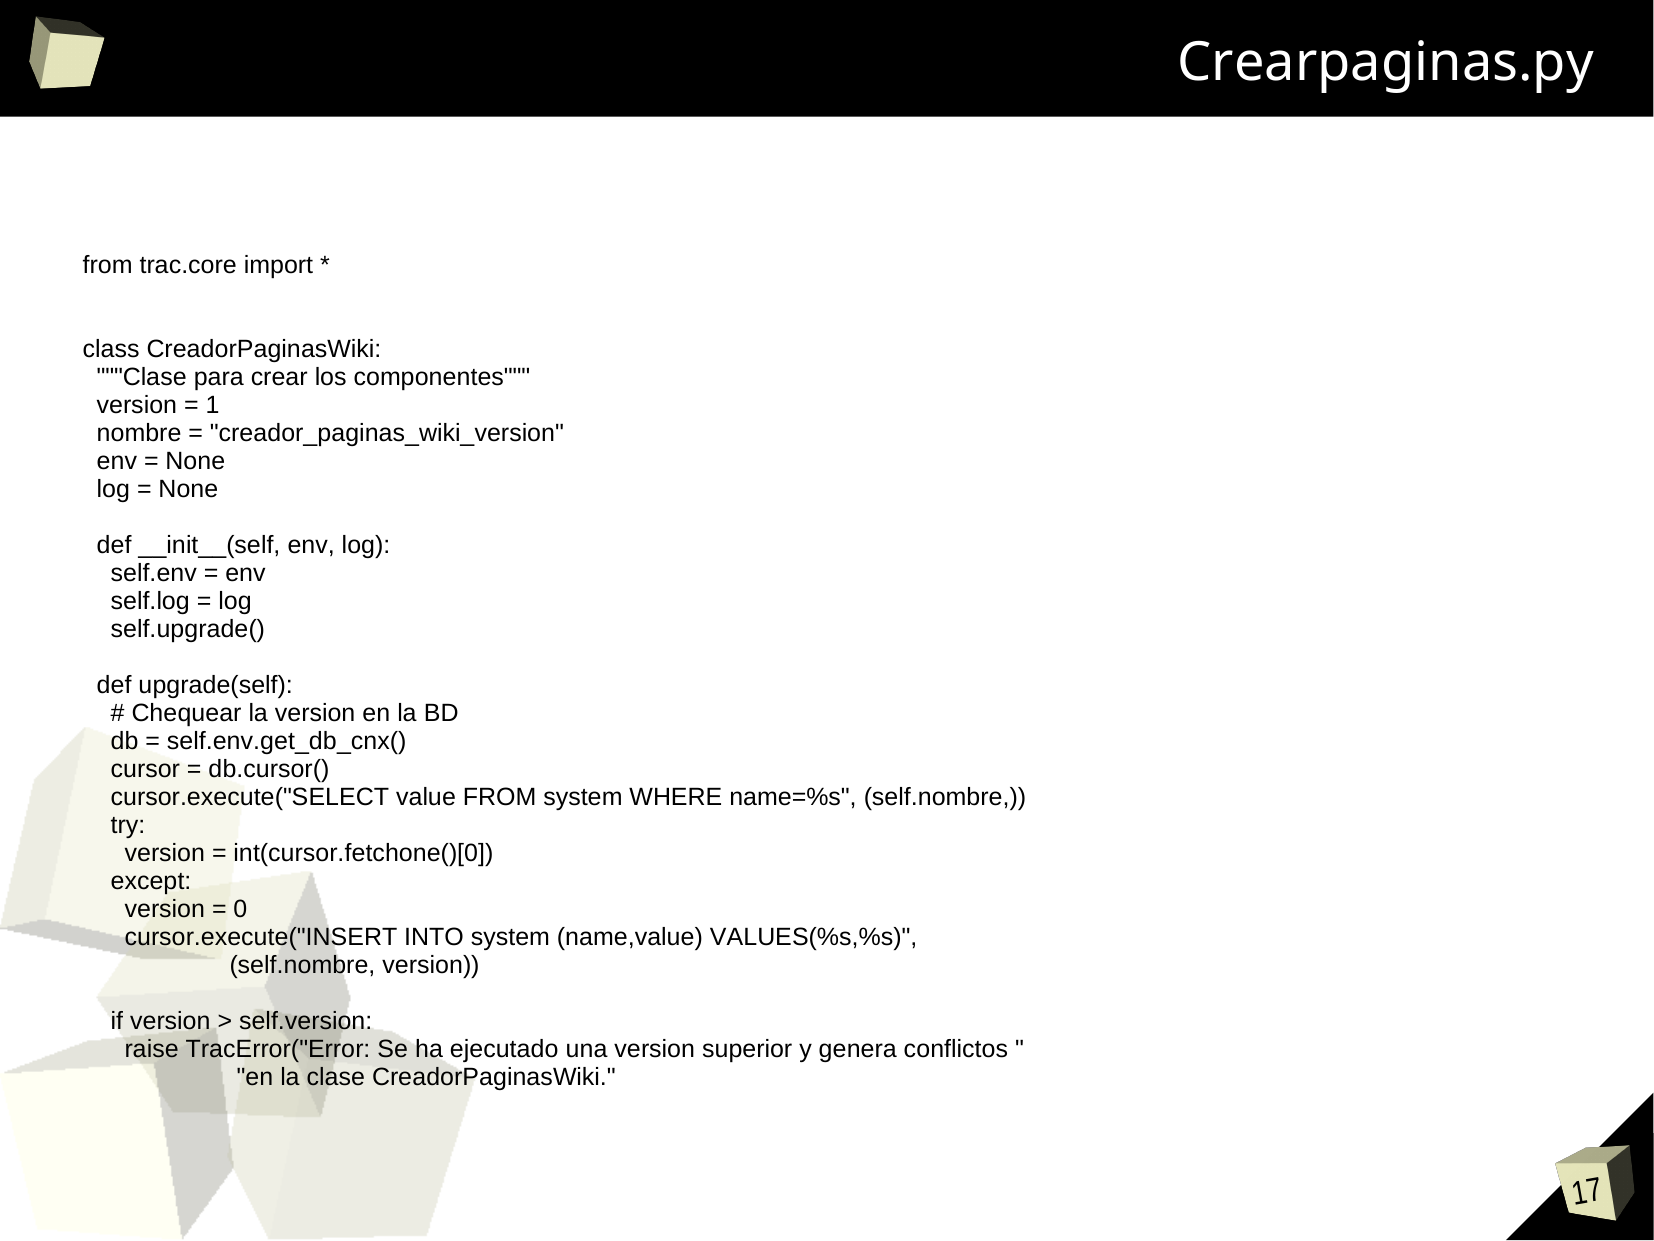

# Crearpaginas.py
from trac.core import *
class CreadorPaginasWiki:
 """Clase para crear los componentes"""
 version = 1
 nombre = "creador_paginas_wiki_version"
 env = None
 log = None
 def __init__(self, env, log):
 self.env = env
 self.log = log
 self.upgrade()
 def upgrade(self):
 # Chequear la version en la BD
 db = self.env.get_db_cnx()
 cursor = db.cursor()
 cursor.execute("SELECT value FROM system WHERE name=%s", (self.nombre,))
 try:
 version = int(cursor.fetchone()[0])
 except:
 version = 0
 cursor.execute("INSERT INTO system (name,value) VALUES(%s,%s)",
 (self.nombre, version))
 if version > self.version:
 raise TracError("Error: Se ha ejecutado una version superior y genera conflictos "
 "en la clase CreadorPaginasWiki."